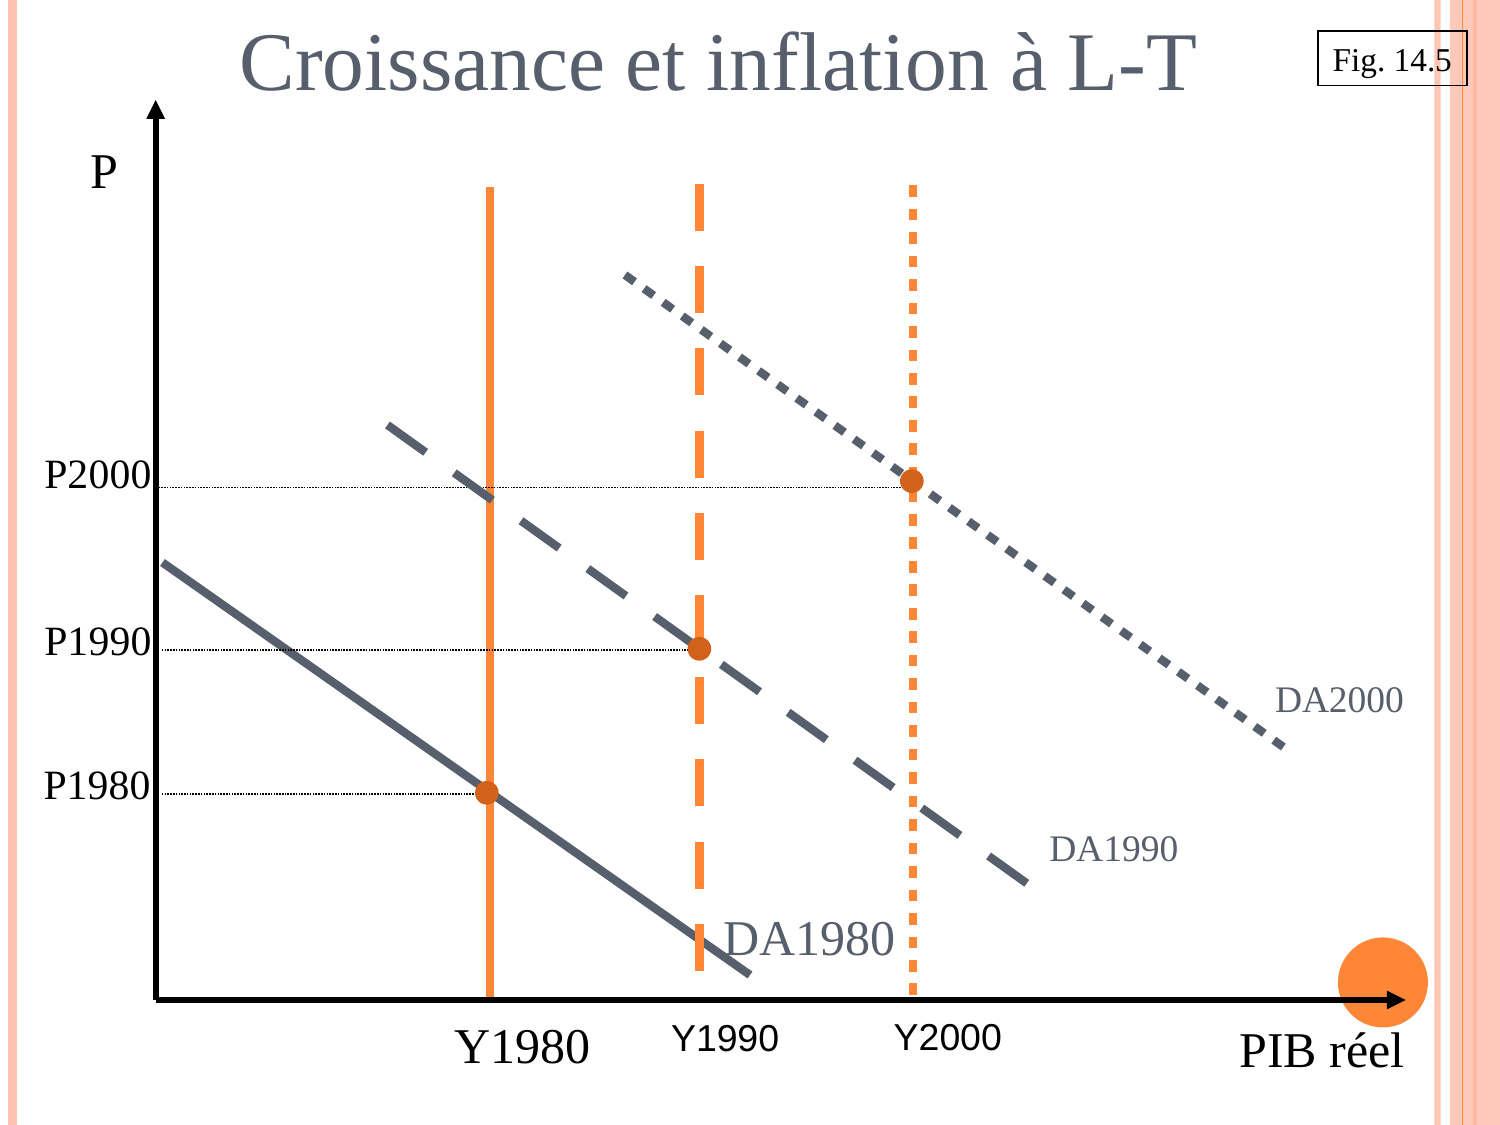

Croissance et inflation à L-T
Fig. 14.5
P
P1990
DA1990
Y1990
P2000
DA2000
Y2000
P1980
DA1980
Y1980
PIB réel